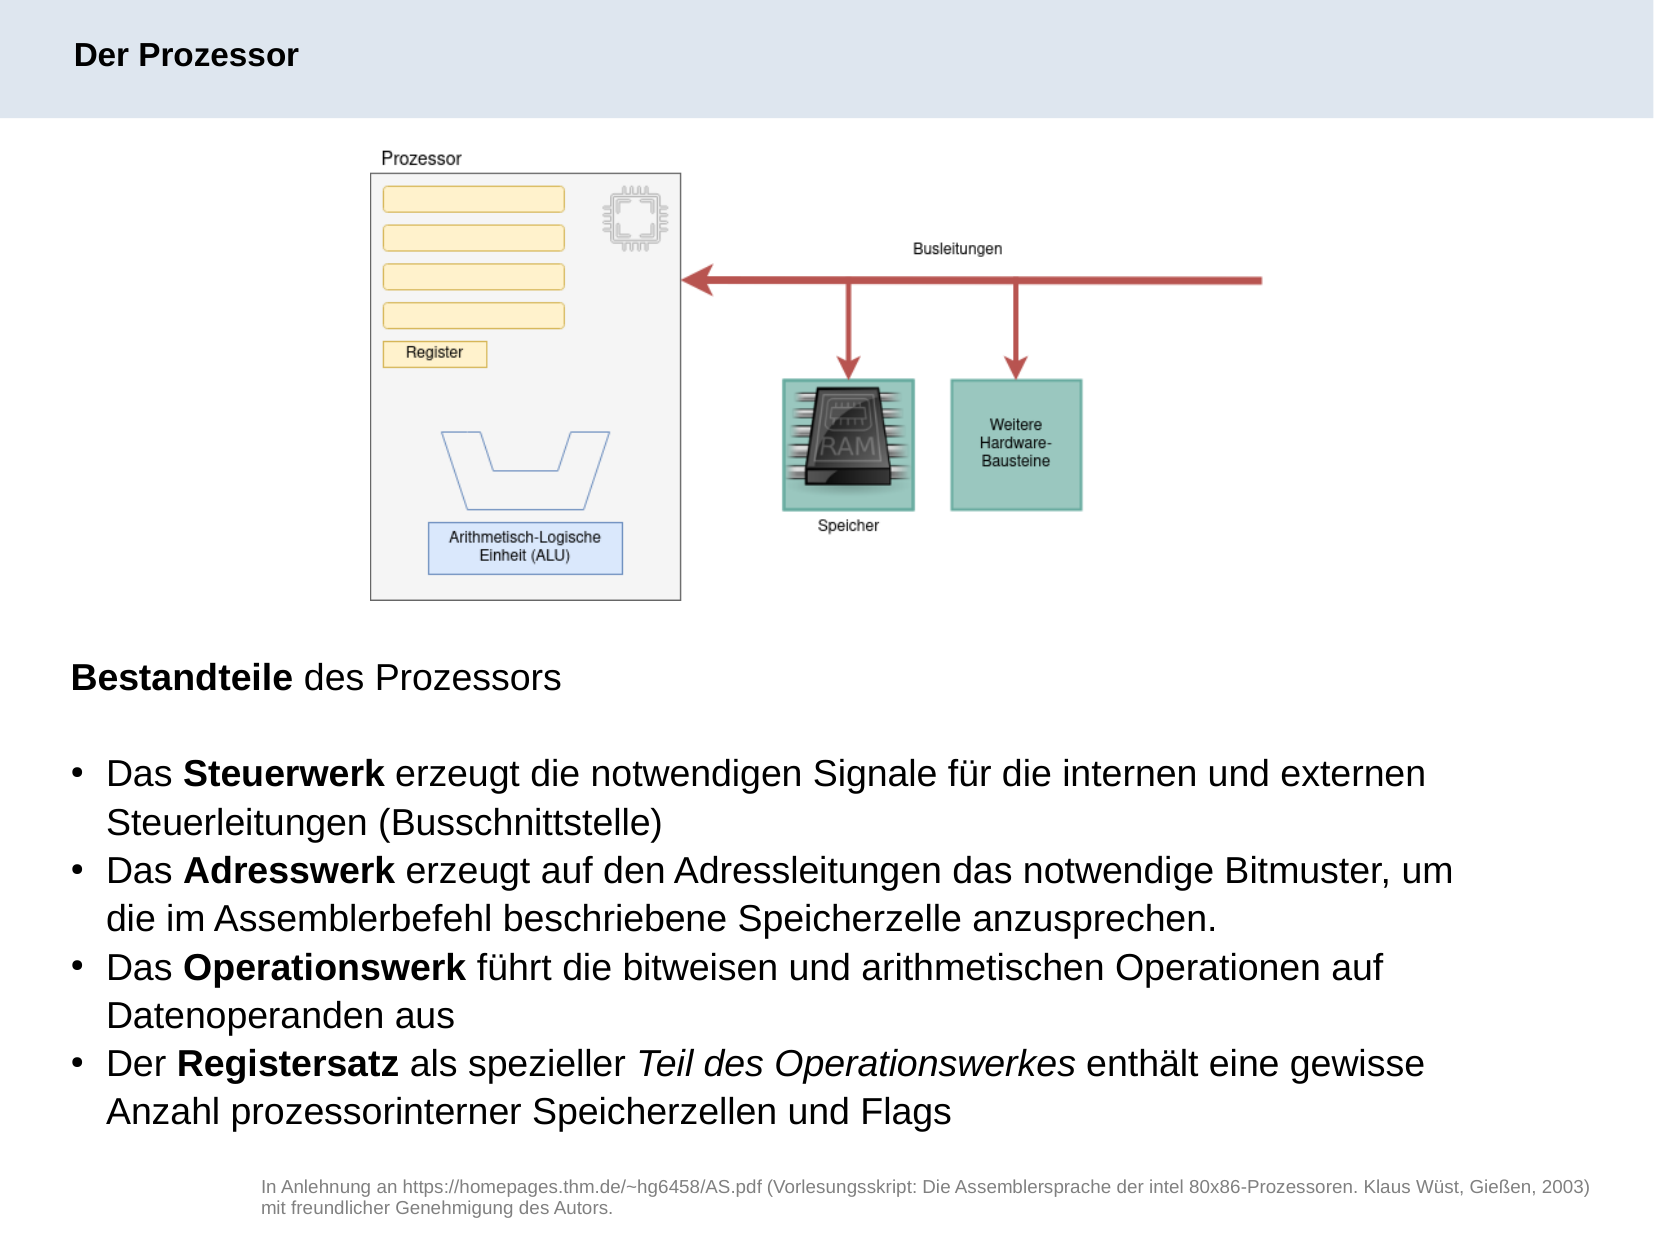

Der Prozessor
Bestandteile des Prozessors
Das Steuerwerk erzeugt die notwendigen Signale für die internen und externen Steuerleitungen (Busschnittstelle)
Das Adresswerk erzeugt auf den Adressleitungen das notwendige Bitmuster, um die im Assemblerbefehl beschriebene Speicherzelle anzusprechen.
Das Operationswerk führt die bitweisen und arithmetischen Operationen auf Datenoperanden aus
Der Registersatz als spezieller Teil des Operationswerkes enthält eine gewisse Anzahl prozessorinterner Speicherzellen und Flags
In Anlehnung an https://homepages.thm.de/~hg6458/AS.pdf (Vorlesungsskript: Die Assemblersprache der intel 80x86-Prozessoren. Klaus Wüst, Gießen, 2003)
mit freundlicher Genehmigung des Autors.